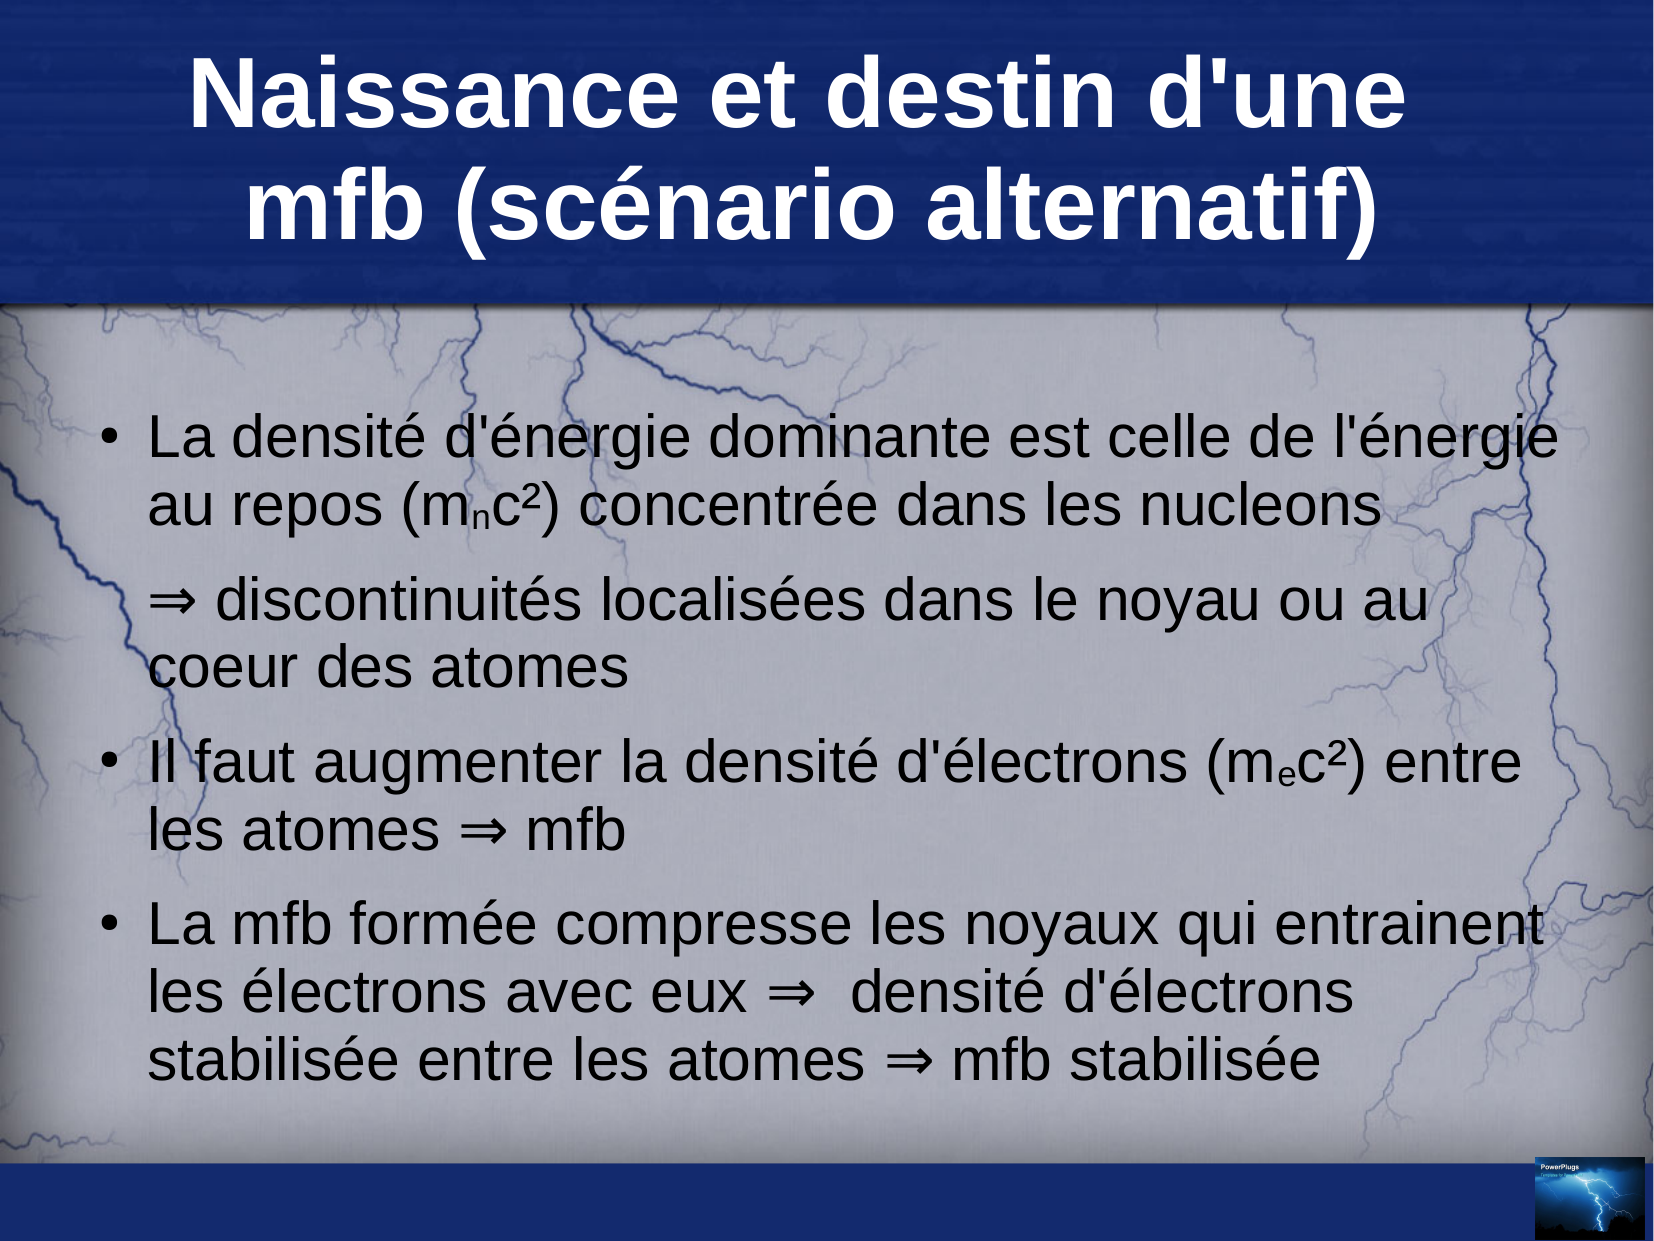

# Naissance et destin d'une mfb (scénario alternatif)
La densité d'énergie dominante est celle de l'énergie au repos (mnc²) concentrée dans les nucleons
⇒ discontinuités localisées dans le noyau ou au coeur des atomes
Il faut augmenter la densité d'électrons (mec²) entre les atomes ⇒ mfb
La mfb formée compresse les noyaux qui entrainent les électrons avec eux ⇒ densité d'électrons stabilisée entre les atomes ⇒ mfb stabilisée